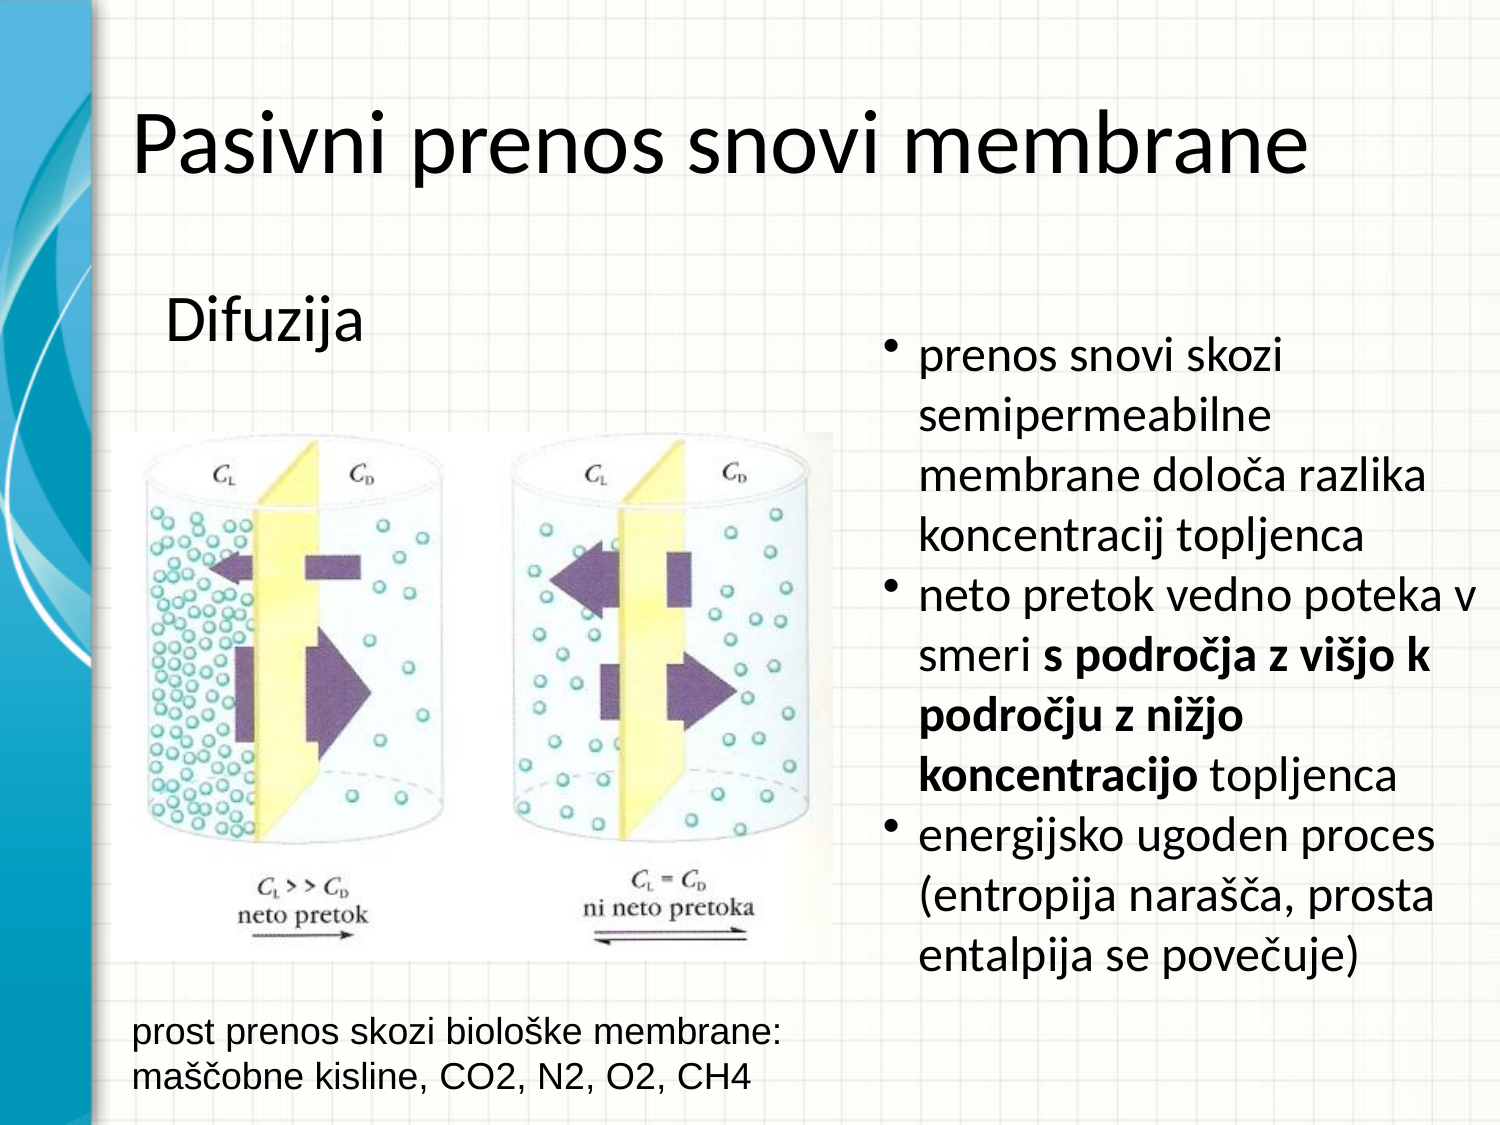

# Pasivni prenos snovi membrane
	Difuzija
prenos snovi skozi semipermeabilne membrane določa razlika koncentracij topljenca
neto pretok vedno poteka v smeri s področja z višjo k področju z nižjo koncentracijo topljenca
energijsko ugoden proces (entropija narašča, prosta entalpija se povečuje)
prost prenos skozi biološke membrane: maščobne kisline, CO2, N2, O2, CH4